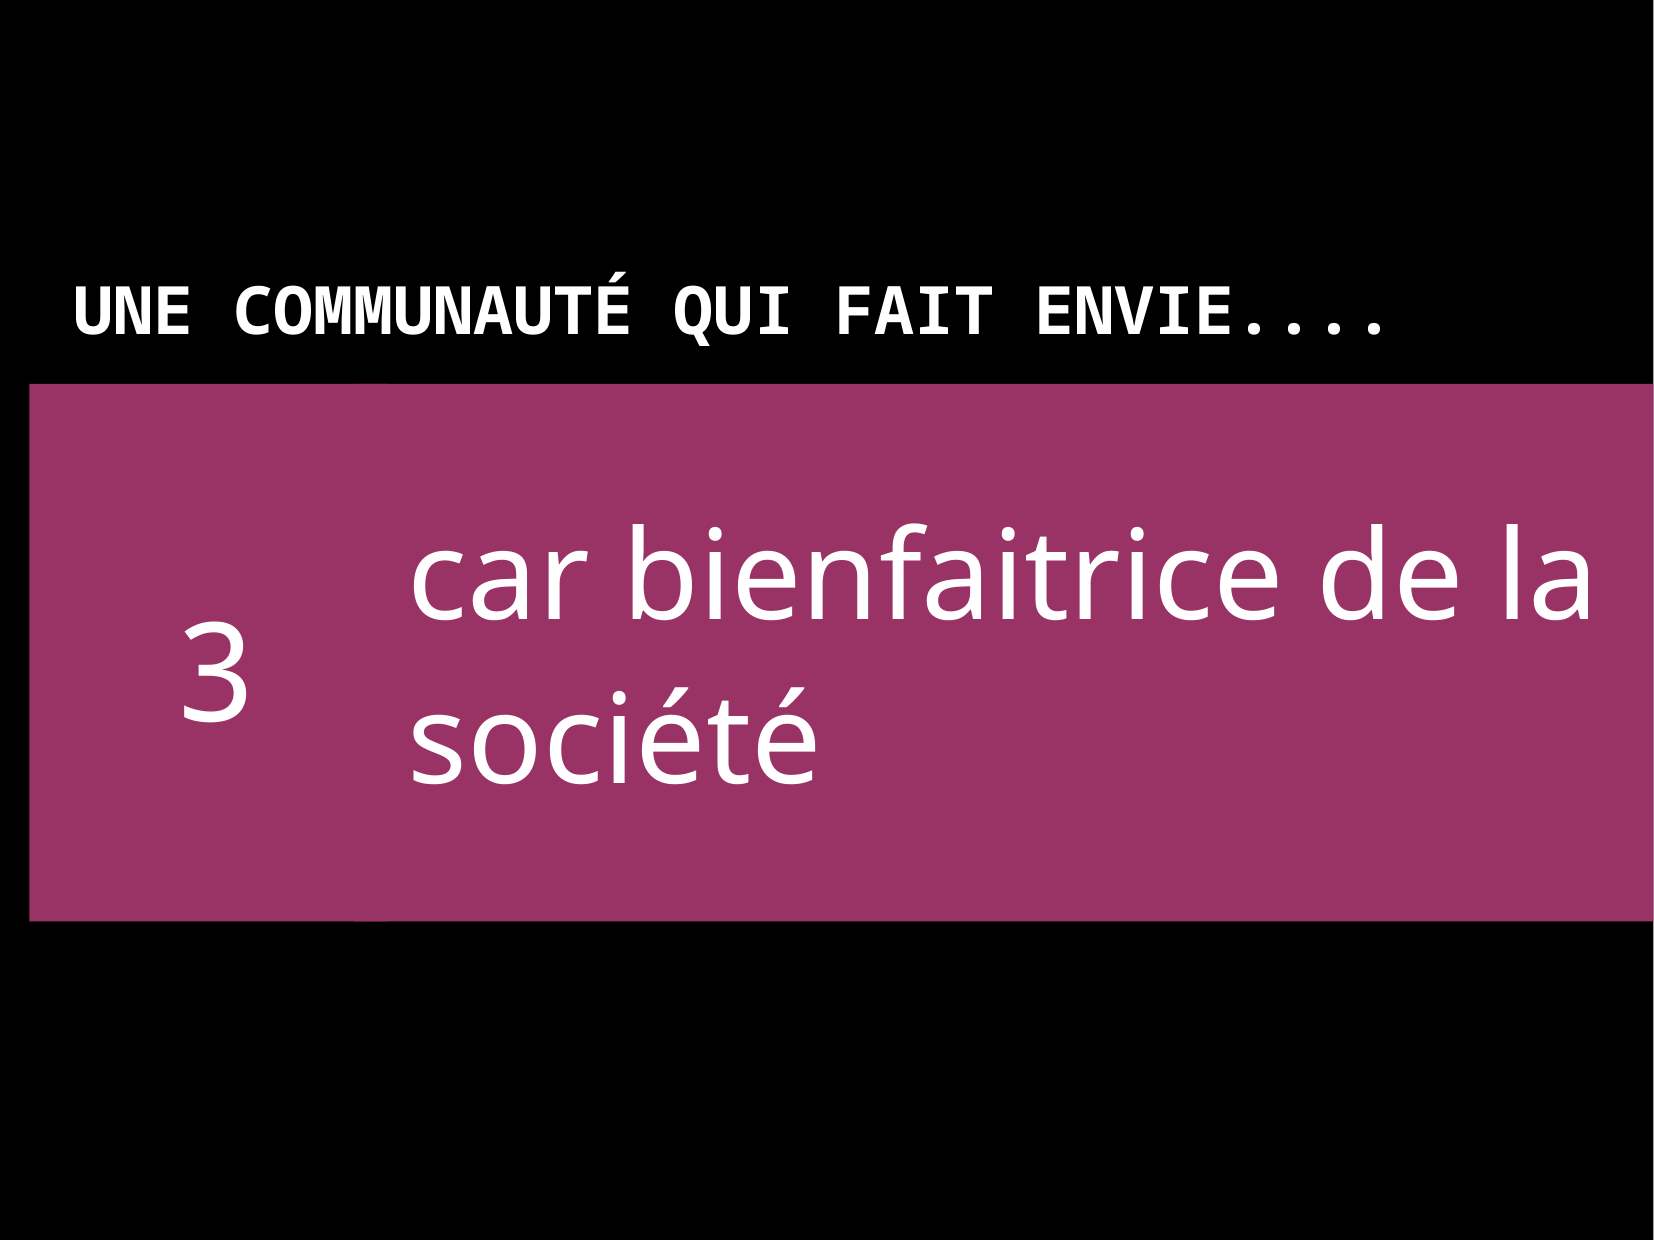

UNE COMMUNAUTÉ QUI FAIT ENVIE....
car bienfaitrice de la société
3